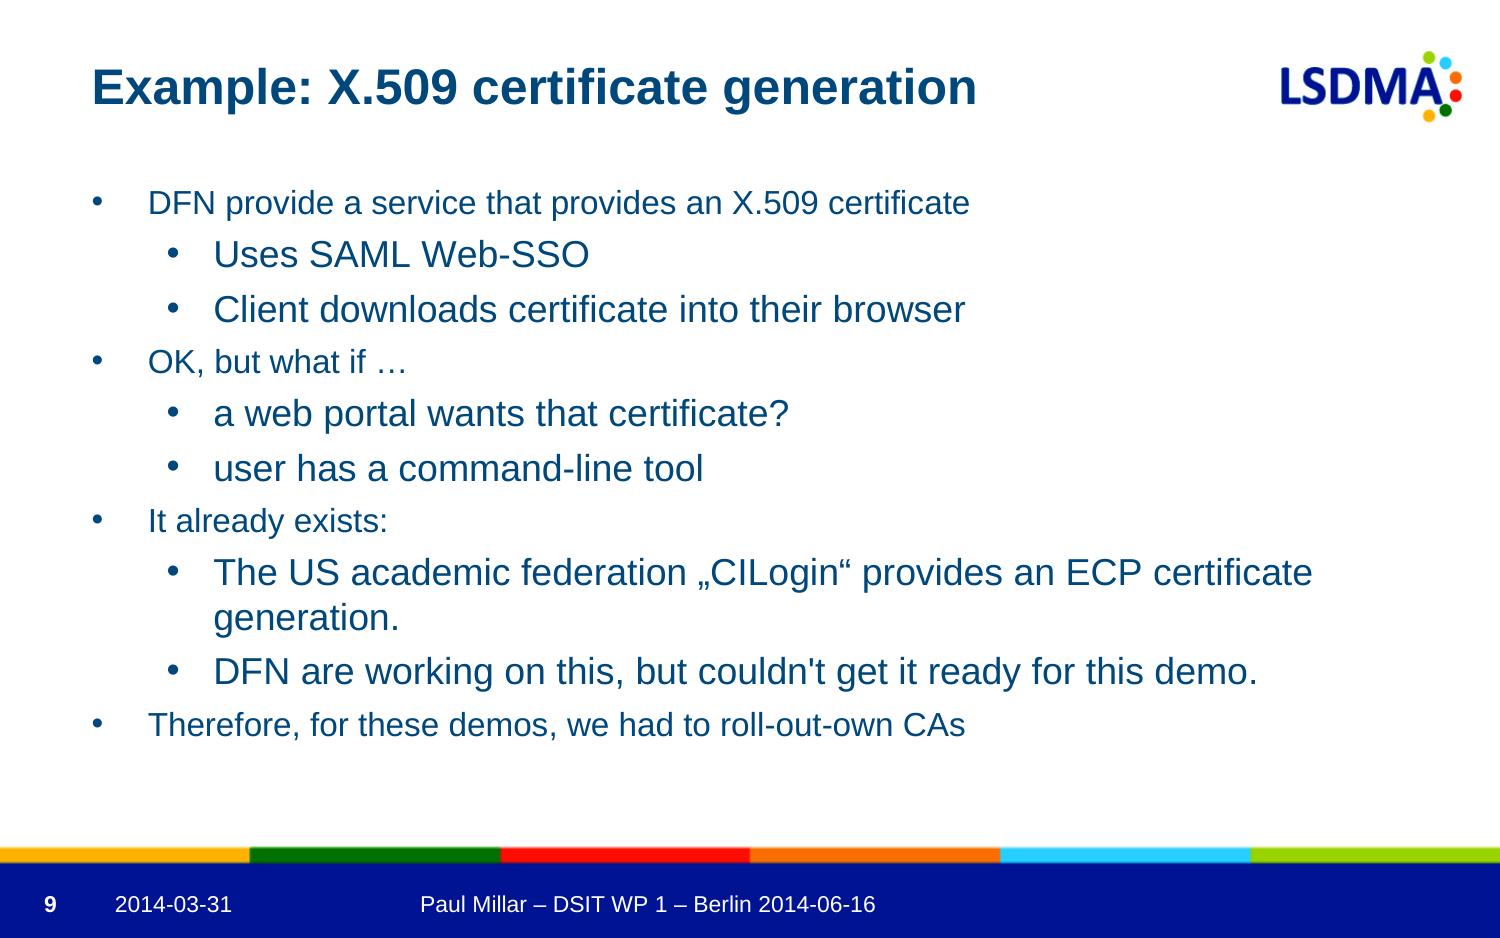

# Example: X.509 certificate generation
DFN provide a service that provides an X.509 certificate
Uses SAML Web-SSO
Client downloads certificate into their browser
OK, but what if …
a web portal wants that certificate?
user has a command-line tool
It already exists:
The US academic federation „CILogin“ provides an ECP certificate generation.
DFN are working on this, but couldn't get it ready for this demo.
Therefore, for these demos, we had to roll-out-own CAs